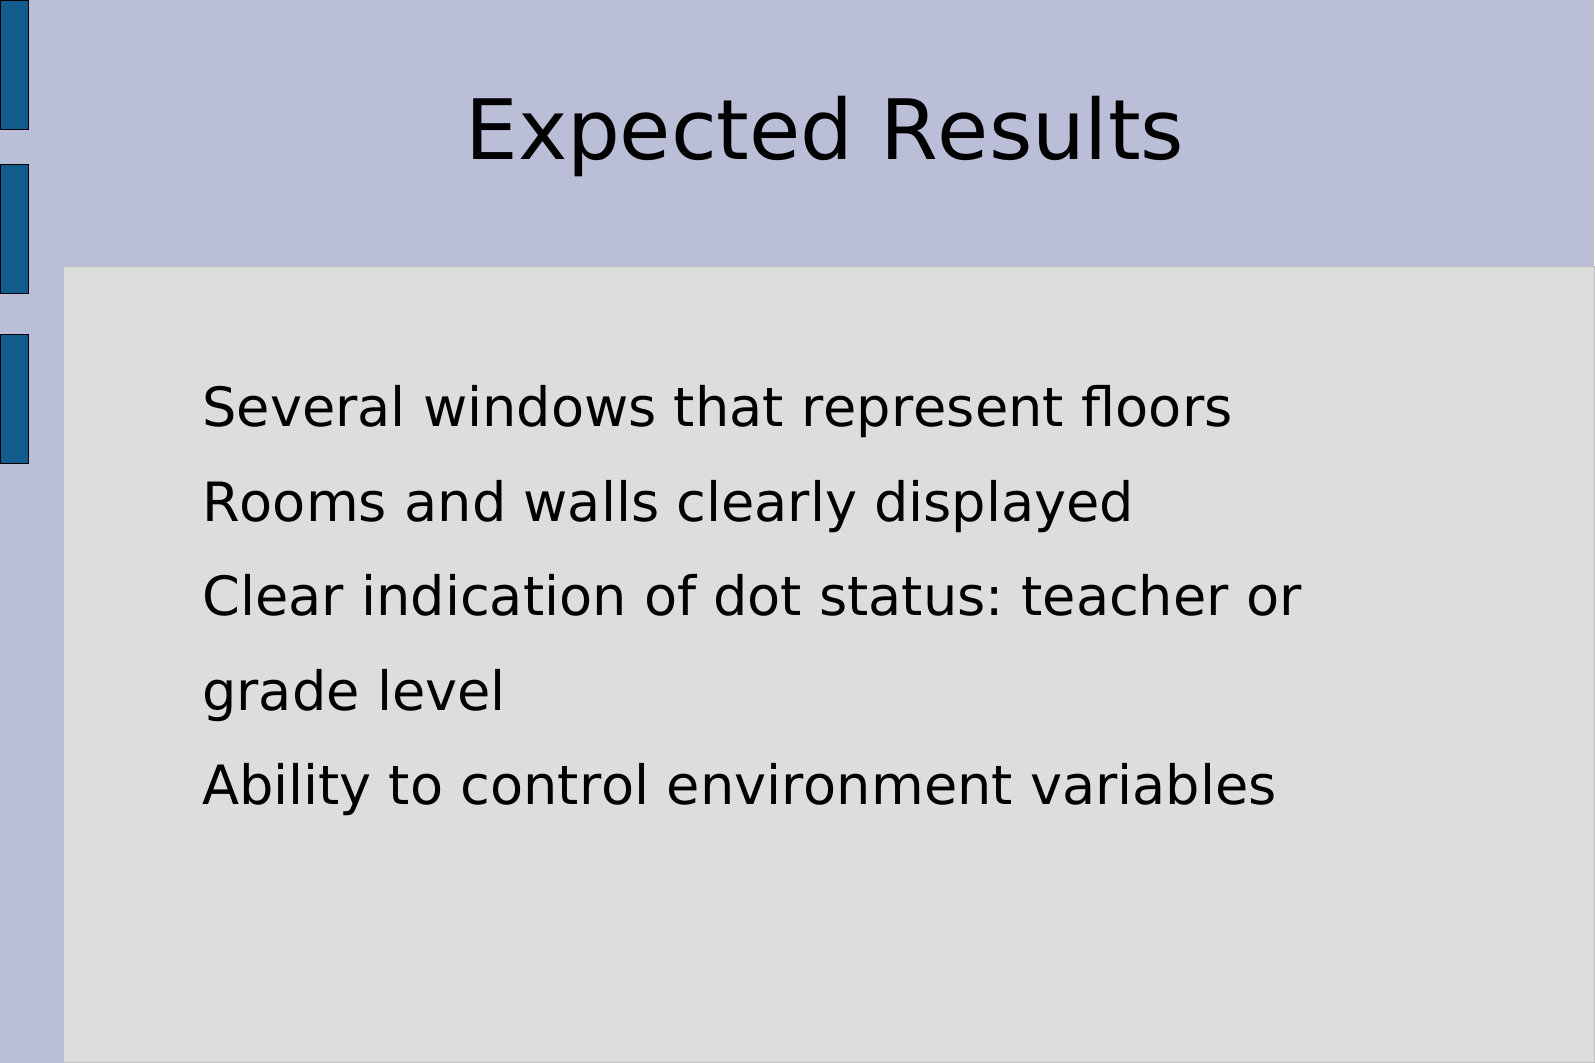

Expected Results
Several windows that represent floors
Rooms and walls clearly displayed
Clear indication of dot status: teacher or grade level
Ability to control environment variables